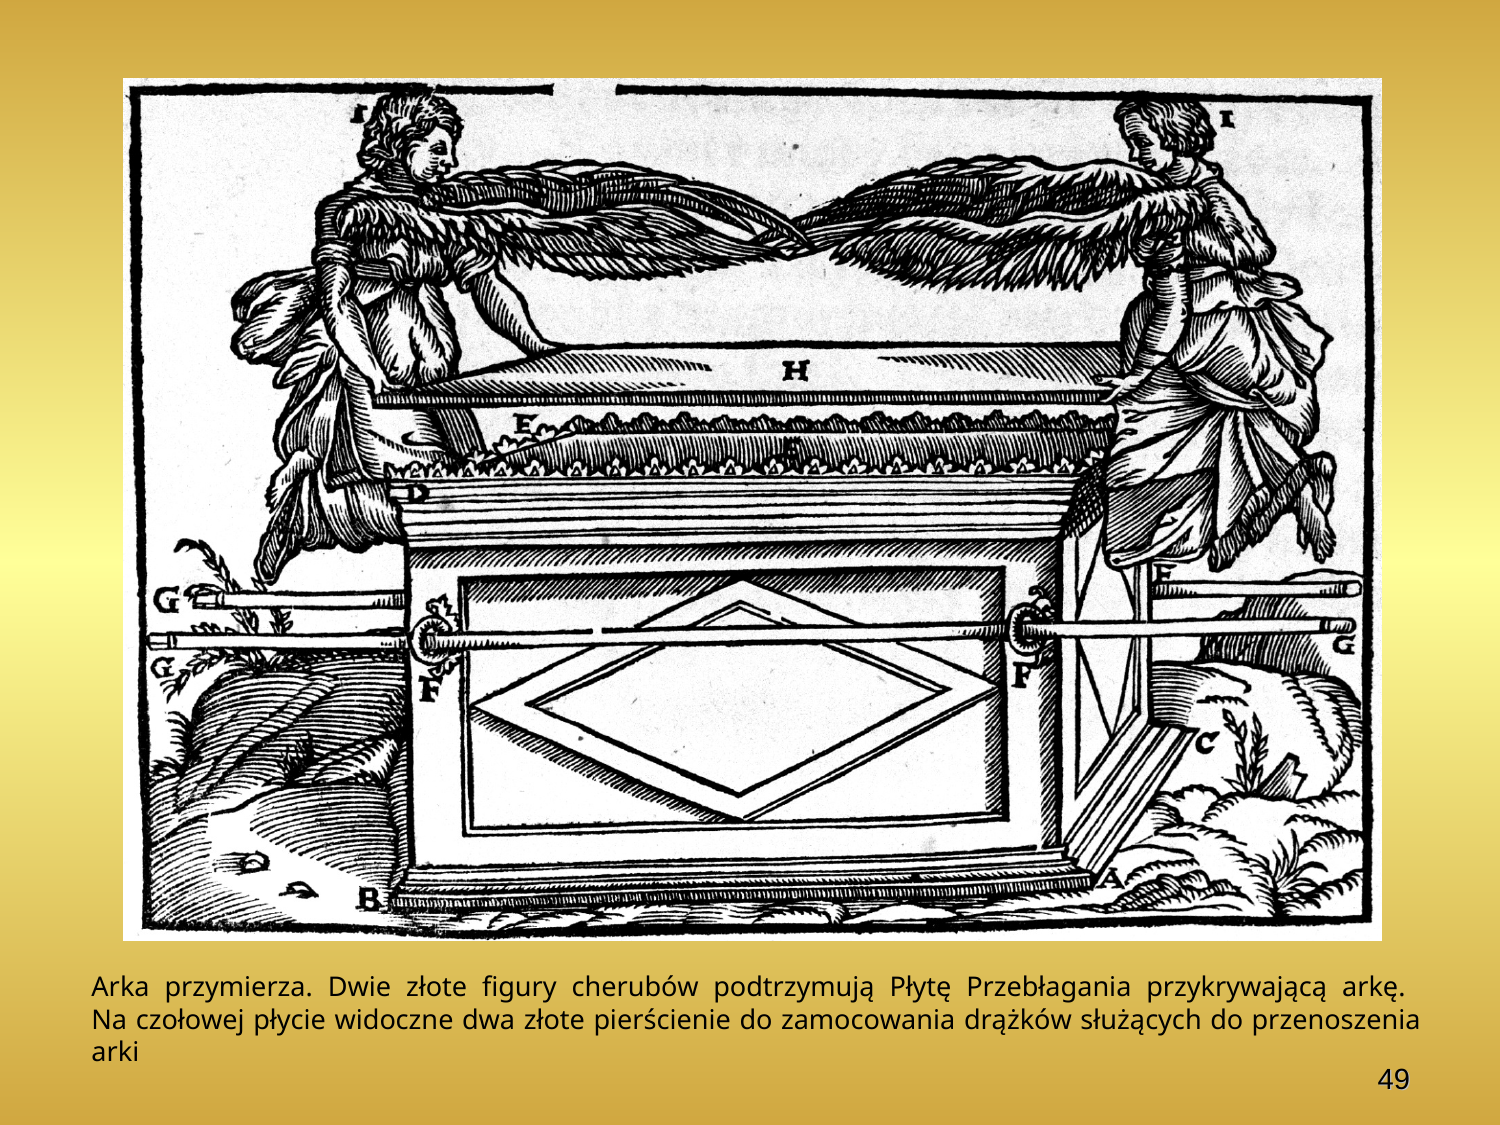

Arka przymierza. Dwie złote figury cherubów podtrzymują Płytę Przebłagania przykrywającą arkę.
Na czołowej płycie widoczne dwa złote pierścienie do zamocowania drążków służących do przenoszenia arki